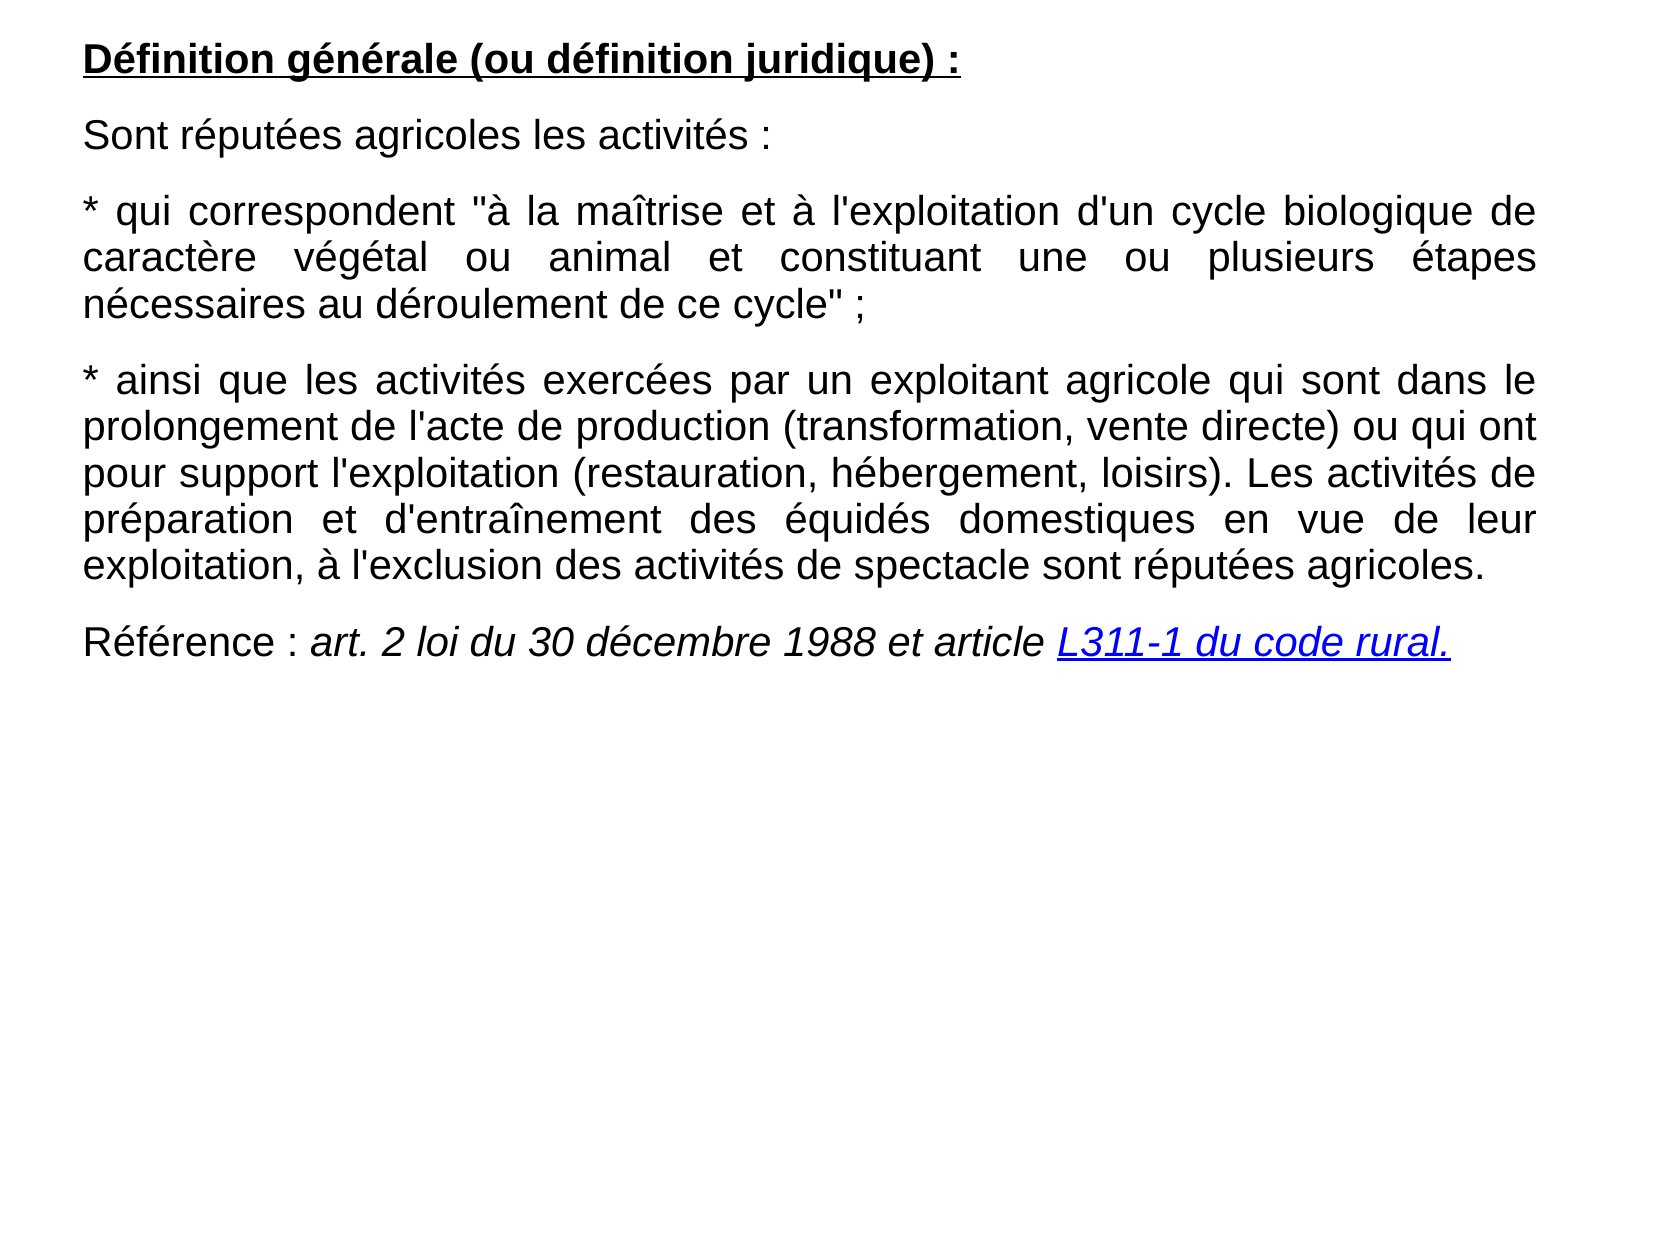

# Définition générale (ou définition juridique) :
Sont réputées agricoles les activités :
* qui correspondent "à la maîtrise et à l'exploitation d'un cycle biologique de caractère végétal ou animal et constituant une ou plusieurs étapes nécessaires au déroulement de ce cycle" ;
* ainsi que les activités exercées par un exploitant agricole qui sont dans le prolongement de l'acte de production (transformation, vente directe) ou qui ont pour support l'exploitation (restauration, hébergement, loisirs). Les activités de préparation et d'entraînement des équidés domestiques en vue de leur exploitation, à l'exclusion des activités de spectacle sont réputées agricoles.
Référence : art. 2 loi du 30 décembre 1988 et article L311-1 du code rural.